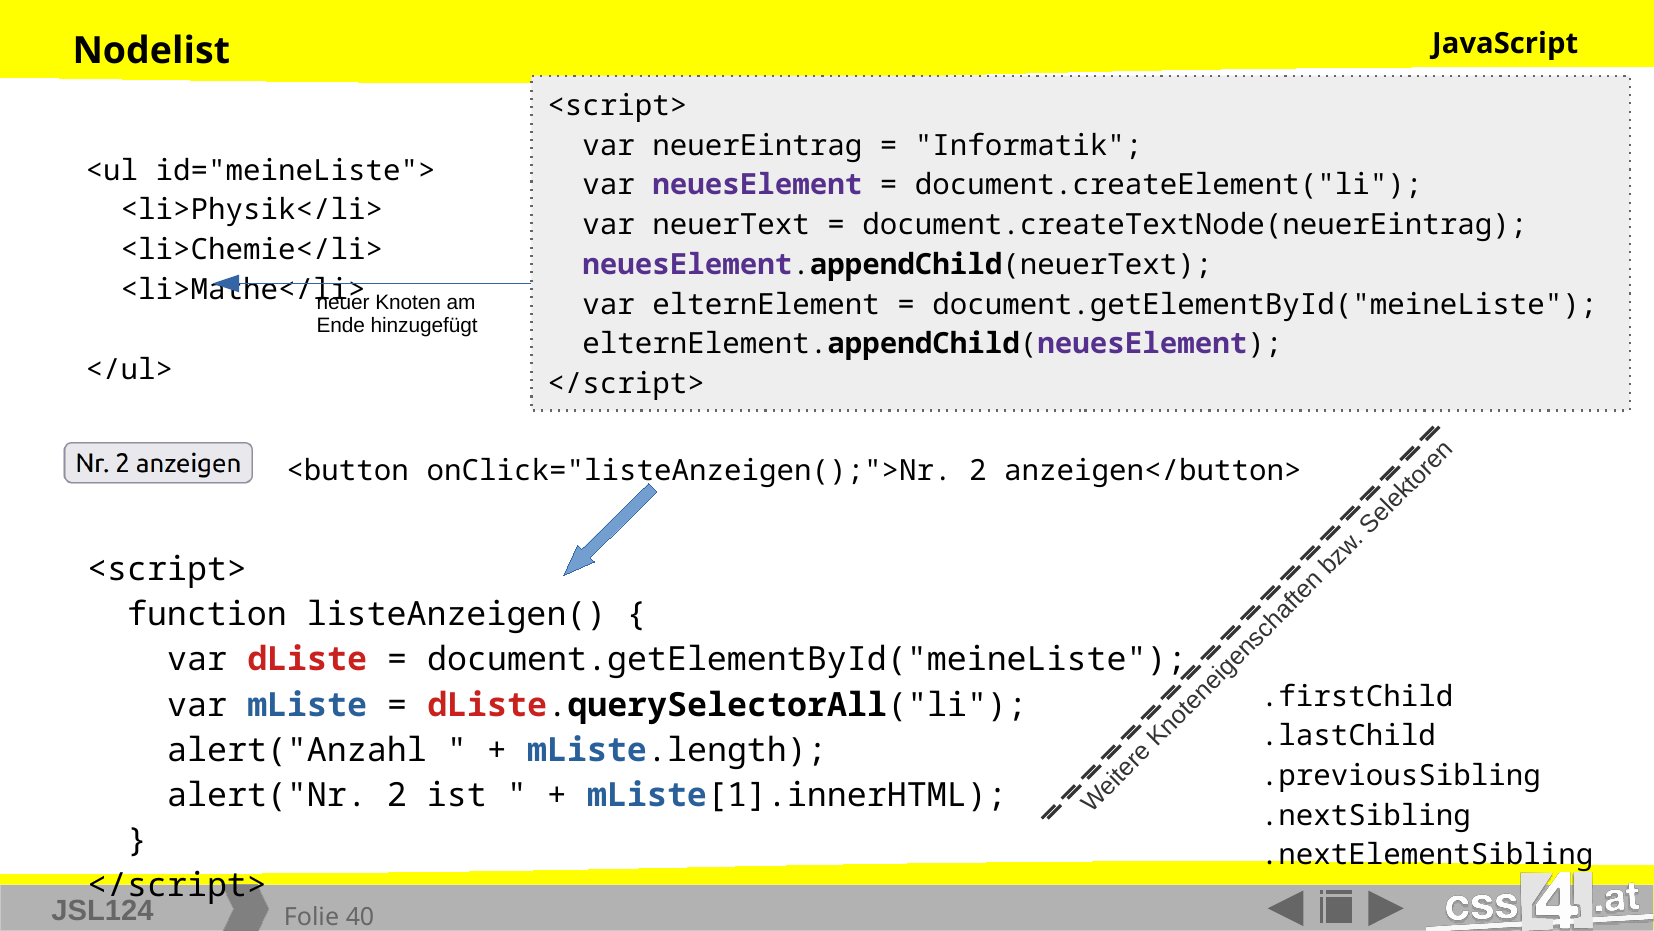

JavaScript
Nodelist
<script>
 var neuerEintrag = "Informatik";
 var neuesElement = document.createElement("li");
 var neuerText = document.createTextNode(neuerEintrag);
 neuesElement.appendChild(neuerText);
 var elternElement = document.getElementById("meineListe");
 elternElement.appendChild(neuesElement);
</script>
<ul id="meineListe">
 <li>Physik</li>
 <li>Chemie</li>
 <li>Mathe</li>
</ul>
neuer Knoten am
Ende hinzugefügt
<button onClick="listeAnzeigen();">Nr. 2 anzeigen</button>
<script>
 function listeAnzeigen() {
 var dListe = document.getElementById("meineListe");
 var mListe = dListe.querySelectorAll("li");
 alert("Anzahl " + mListe.length);
 alert("Nr. 2 ist " + mListe[1].innerHTML);
 }
</script>
Weitere Knoteneigenschaften bzw. Selektoren
.firstChild
.lastChild
.previousSibling
.nextSibling
.nextElementSibling
JSL124
Folie